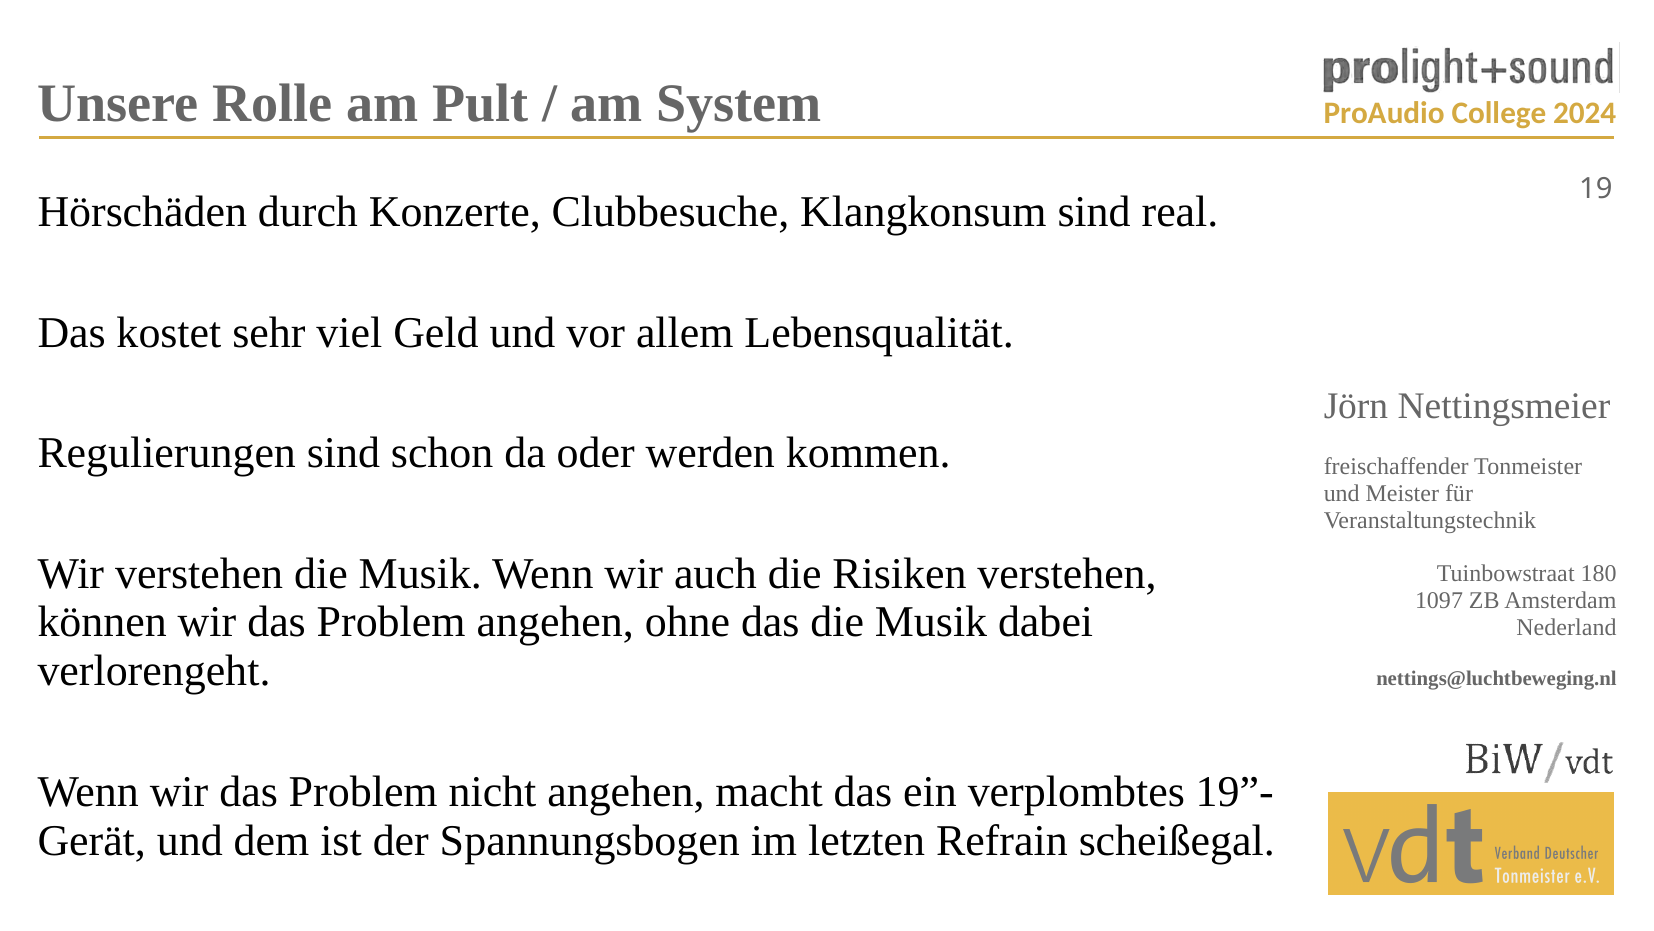

# Unsere Rolle am Pult / am System
19
Hörschäden durch Konzerte, Clubbesuche, Klangkonsum sind real.
Das kostet sehr viel Geld und vor allem Lebensqualität.
Regulierungen sind schon da oder werden kommen.
Wir verstehen die Musik. Wenn wir auch die Risiken verstehen, können wir das Problem angehen, ohne das die Musik dabei verlorengeht.
Wenn wir das Problem nicht angehen, macht das ein verplombtes 19”-Gerät, und dem ist der Spannungsbogen im letzten Refrain scheißegal.